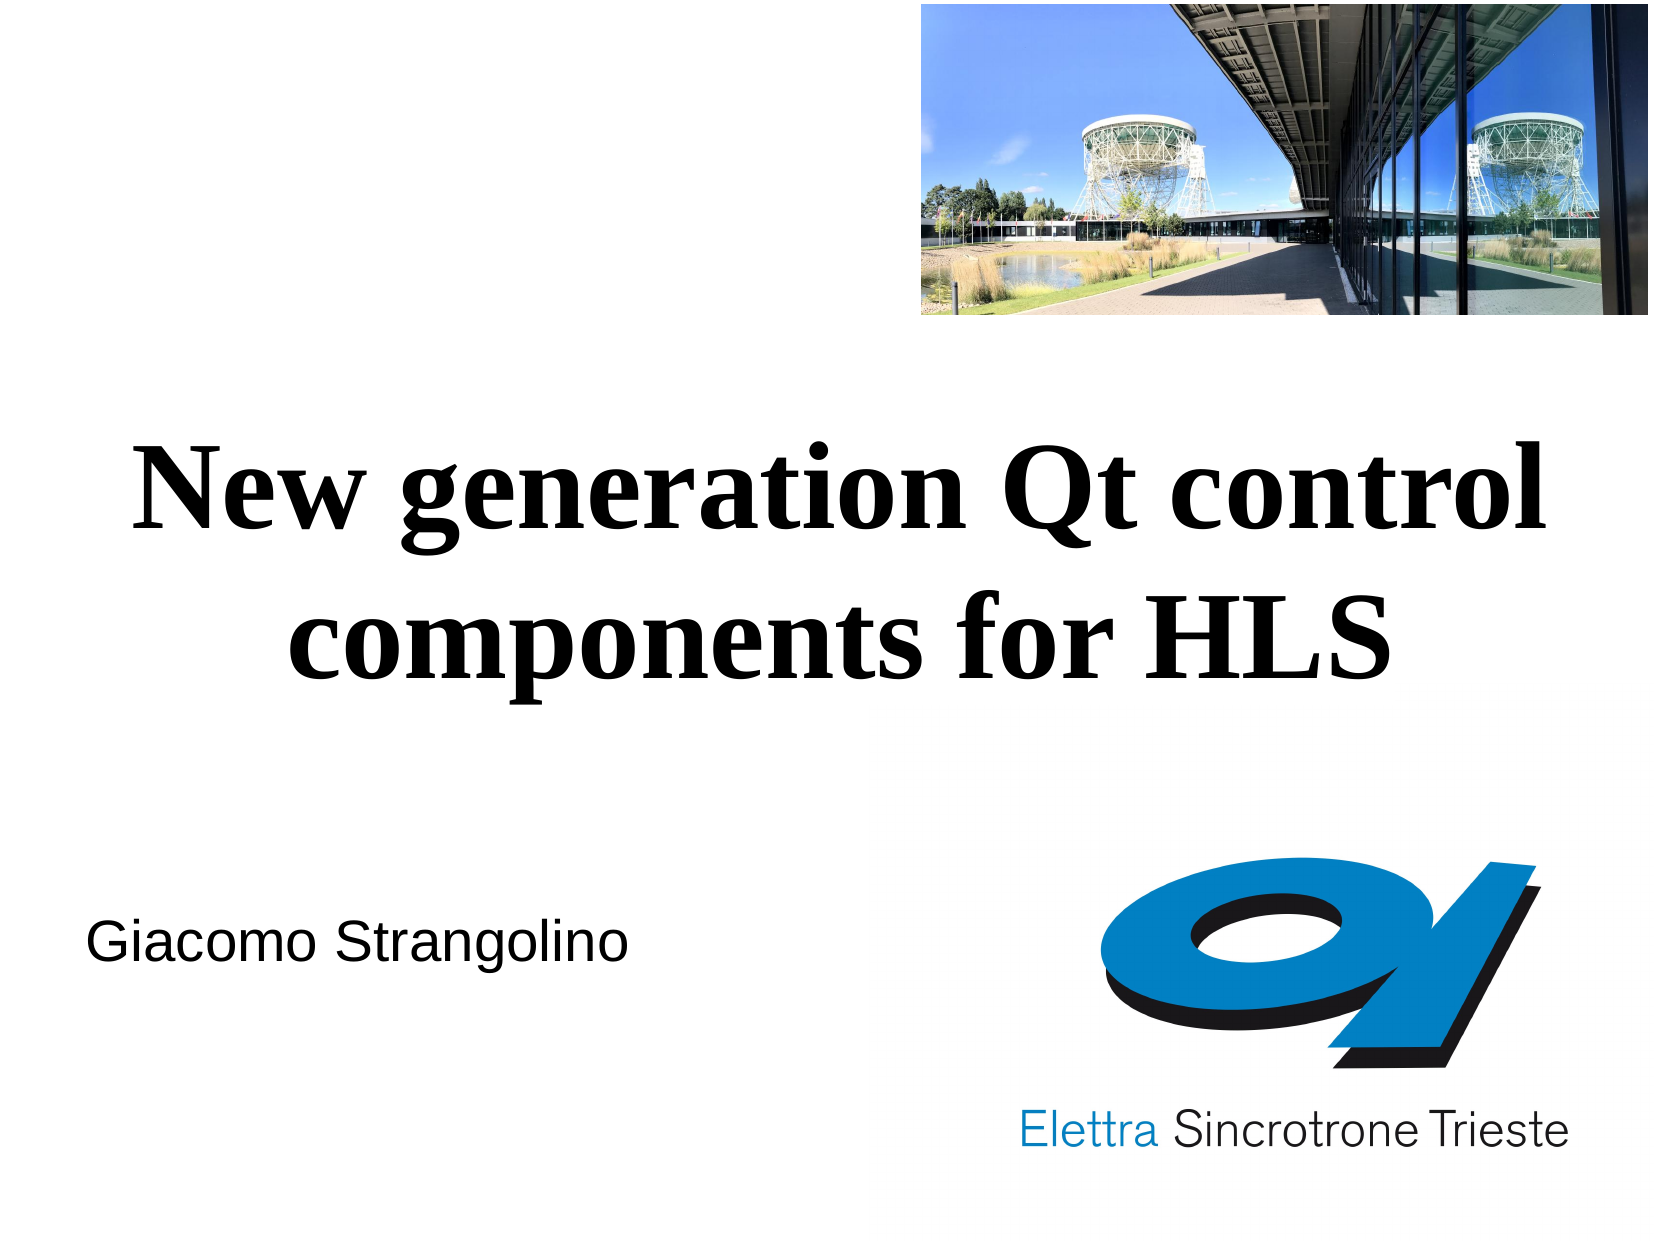

New generation Qt control components for HLS
Giacomo Strangolino